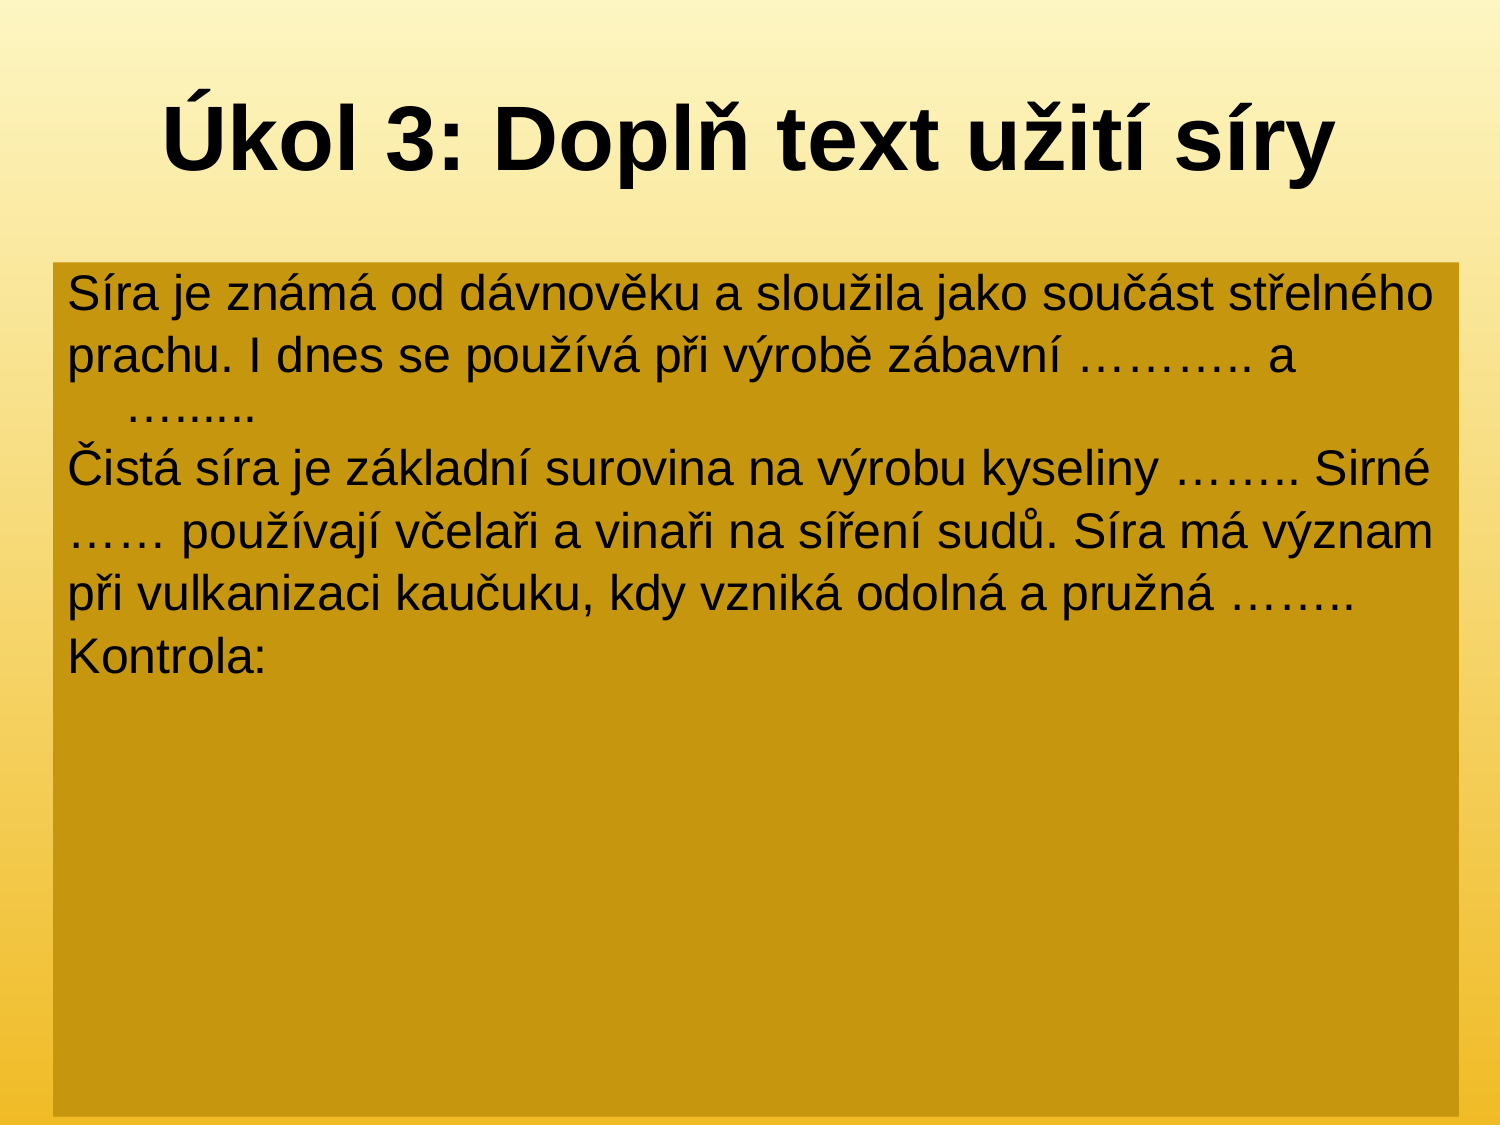

# Úkol 3: Doplň text užití síry
Síra je známá od dávnověku a sloužila jako součást střelného
prachu. I dnes se používá při výrobě zábavní ……….. a …......
Čistá síra je základní surovina na výrobu kyseliny …….. Sirné
…… používají včelaři a vinaři na síření sudů. Síra má význam
při vulkanizaci kaučuku, kdy vzniká odolná a pružná ……..
Kontrola:
Síra je známá od dávnověku a sloužila jako součást střelného
prachu. I dnes se používá při výrobě zábavní pyrotechniky
a zápalek. Čistá síra je základní surovina na výrobu kyseliny
sírové. Sirné knoty používají včelaři a vinaři na síření sudů.
Síra má význam při vulkanizaci kaučuku, kdy vzniká odolná
a pružná pryž.